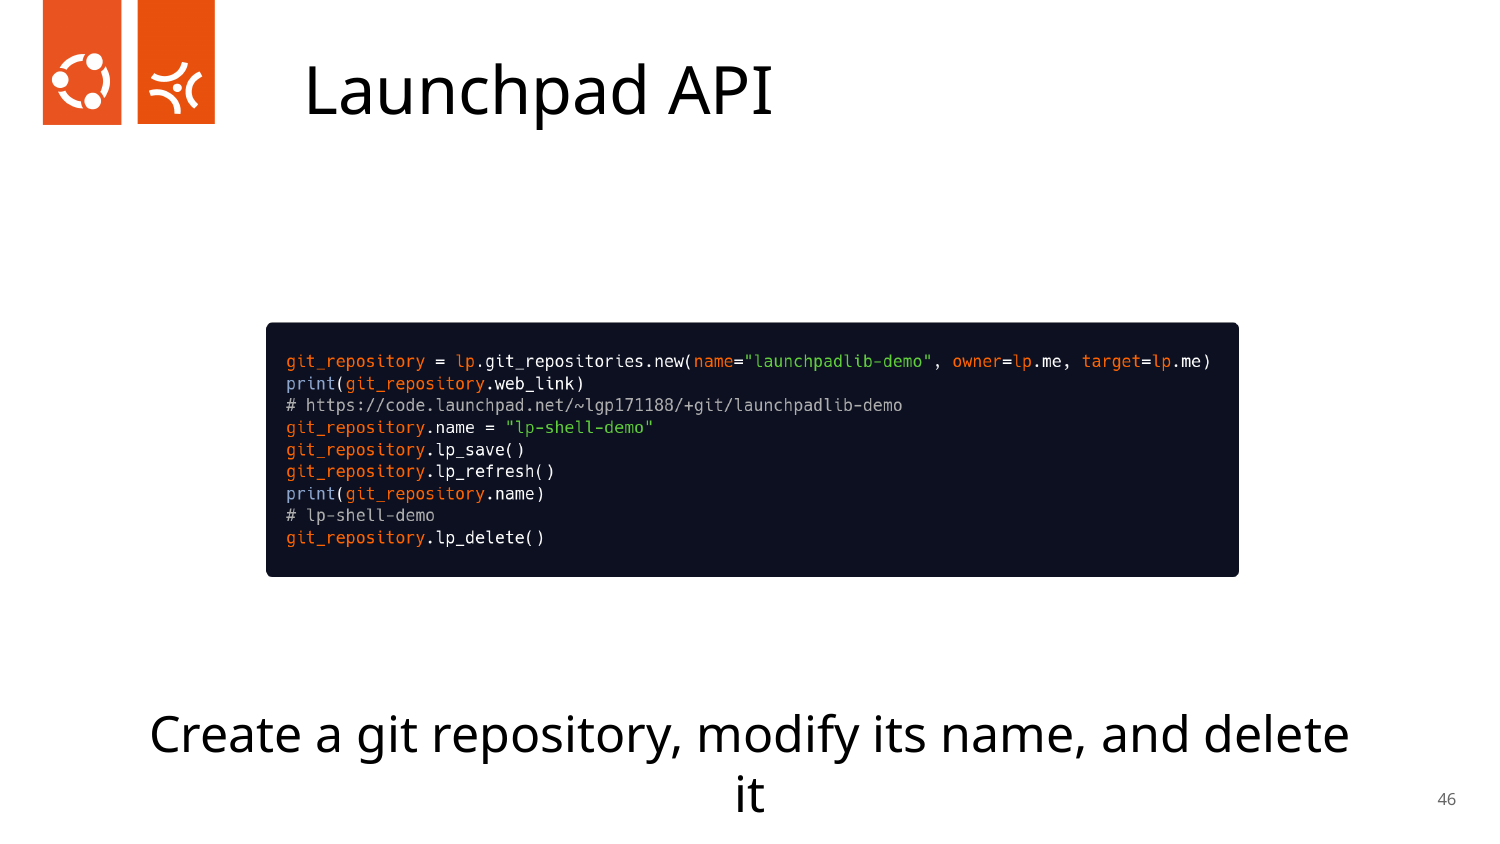

Launchpad API
Create a git repository, modify its name, and delete it